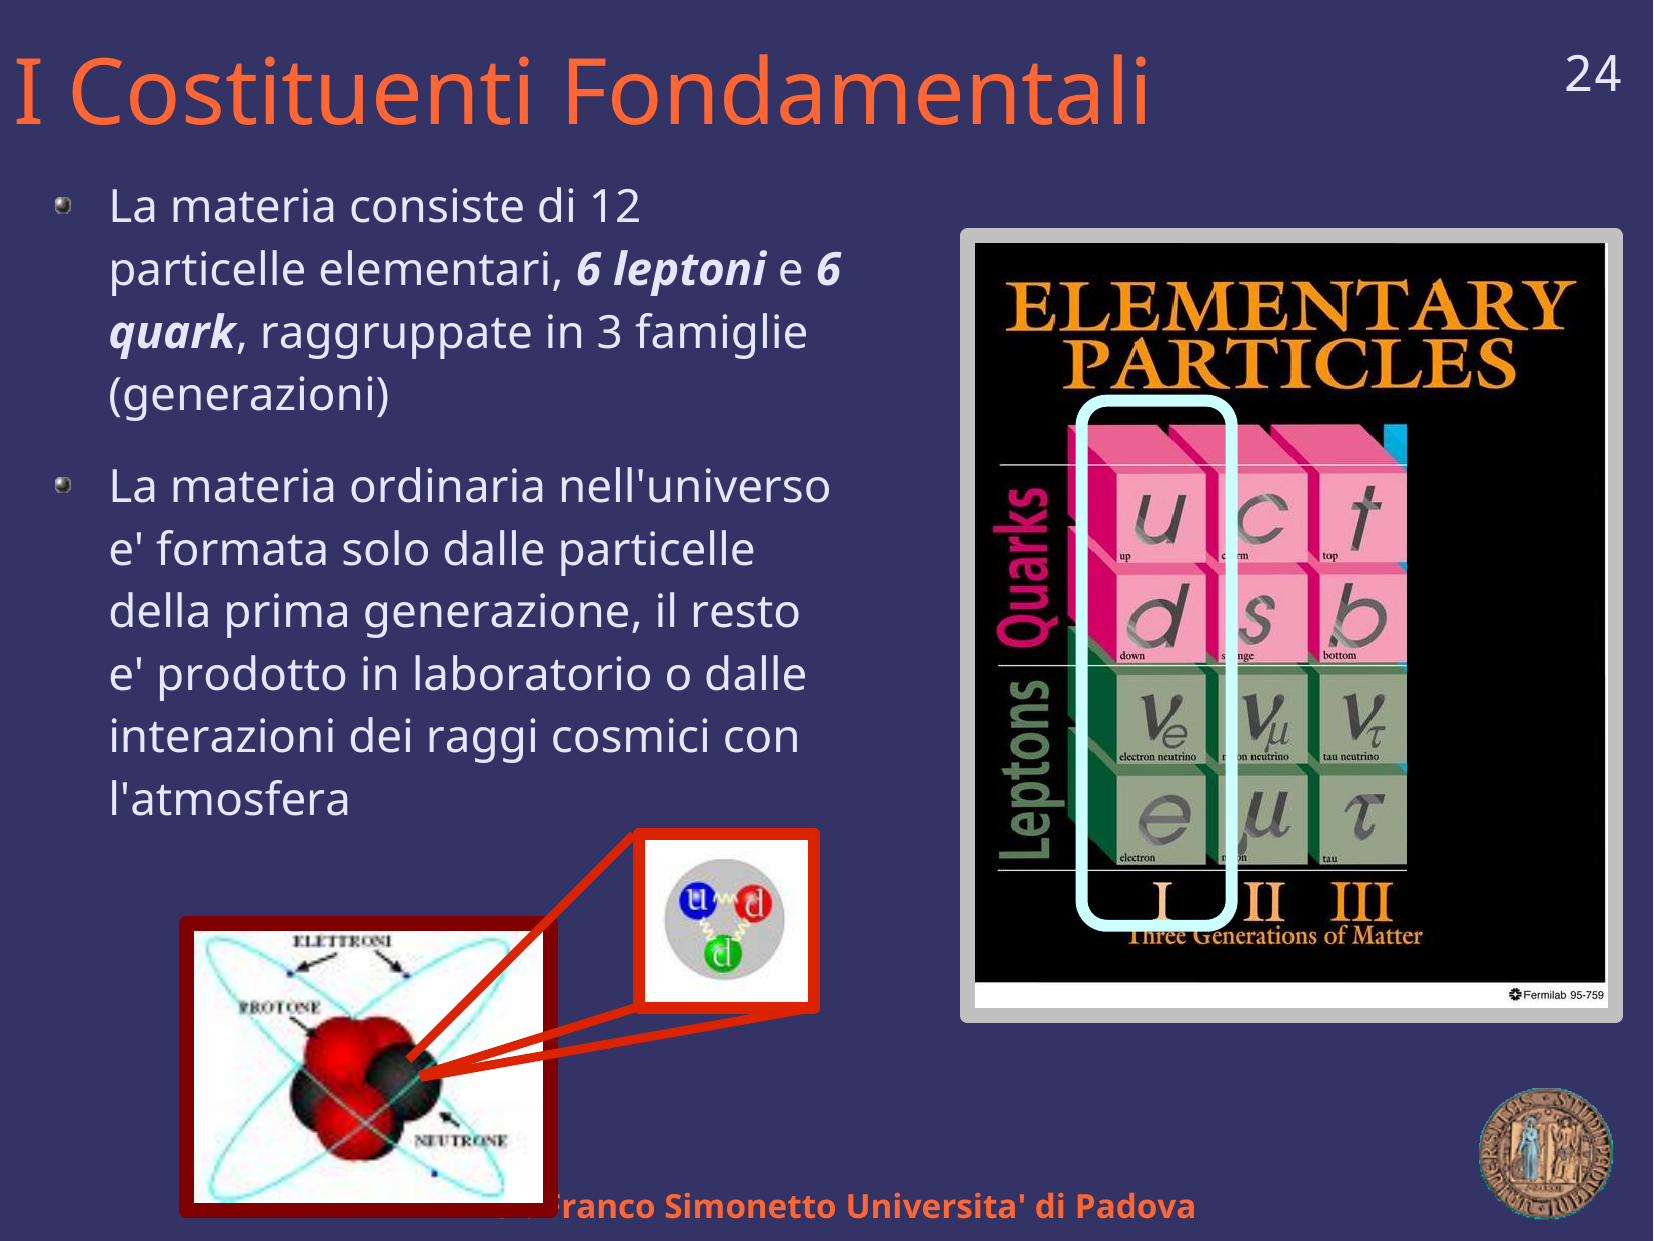

# I Costituenti Fondamentali
24
La materia consiste di 12 particelle elementari, 6 leptoni e 6 quark, raggruppate in 3 famiglie (generazioni)
La materia ordinaria nell'universo e' formata solo dalle particelle della prima generazione, il resto e' prodotto in laboratorio o dalle interazioni dei raggi cosmici con l'atmosfera